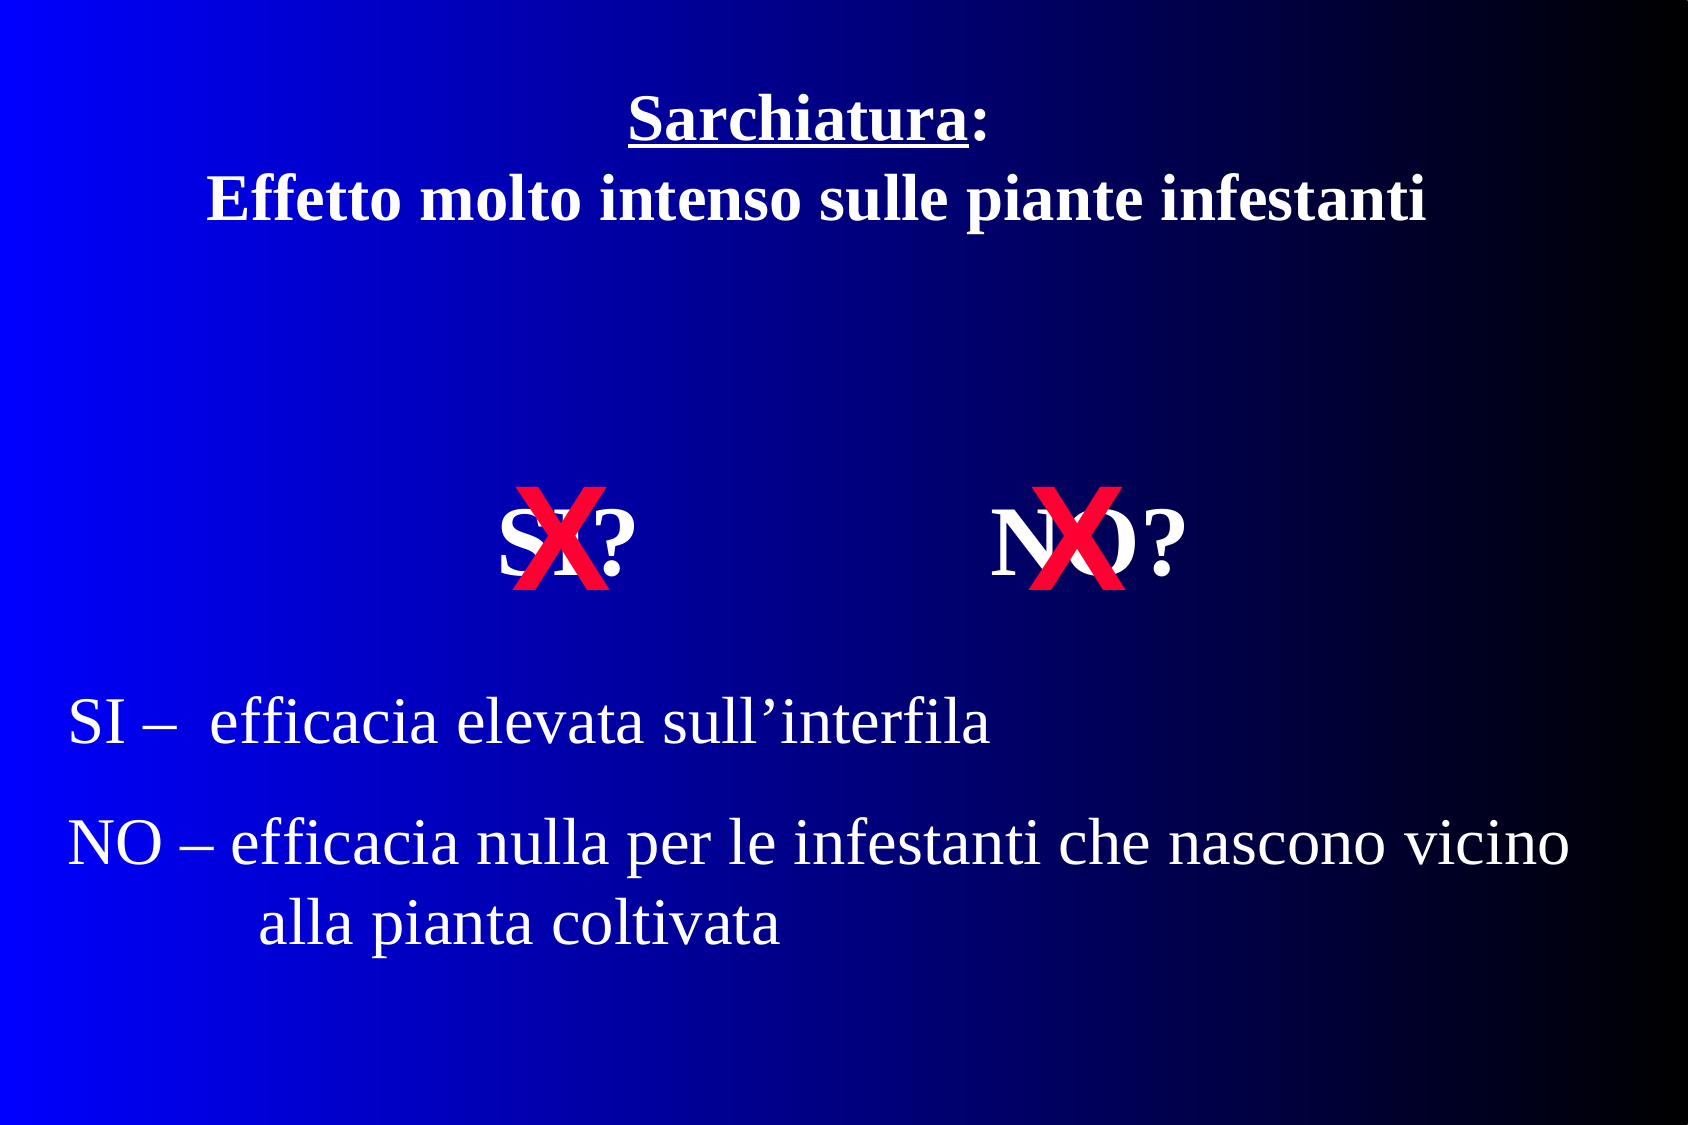

Sarchiatura:
Effetto molto intenso sulle piante infestanti
X X
SI? NO?
SI – efficacia elevata sull’interfila
NO – efficacia nulla per le infestanti che nascono vicino alla pianta coltivata